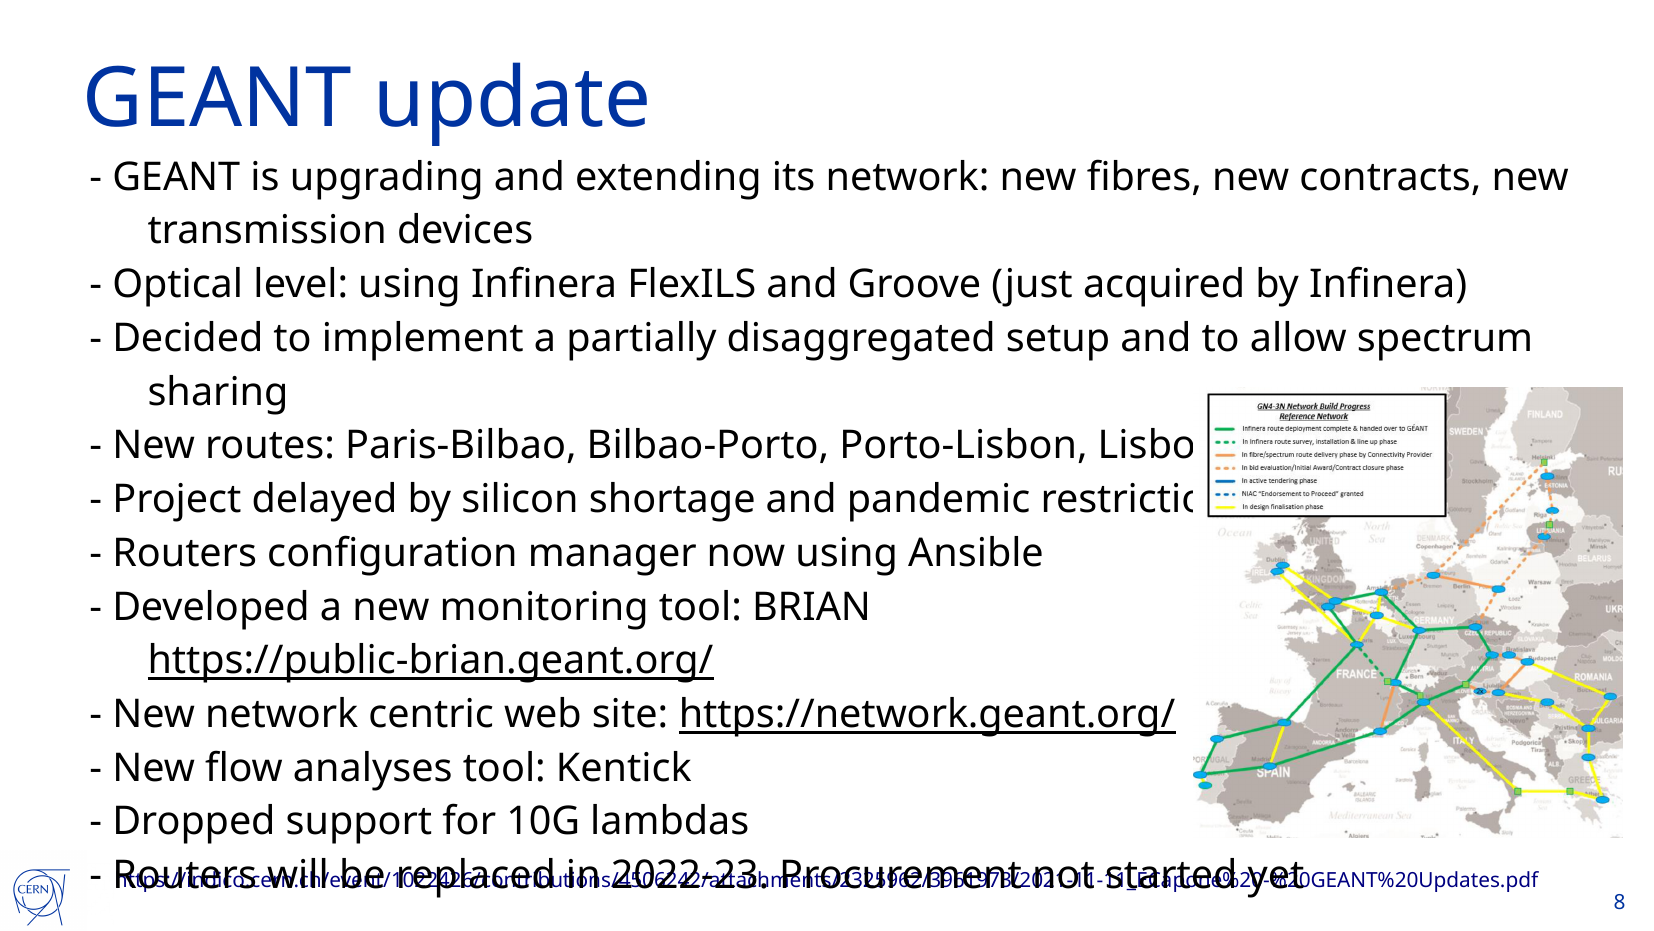

# GEANT update
- GEANT is upgrading and extending its network: new fibres, new contracts, new transmission devices
- Optical level: using Infinera FlexILS and Groove (just acquired by Infinera)
- Decided to implement a partially disaggregated setup and to allow spectrum sharing
- New routes: Paris-Bilbao, Bilbao-Porto, Porto-Lisbon, Lisbon-Madrid
- Project delayed by silicon shortage and pandemic restrictions
- Routers configuration manager now using Ansible
- Developed a new monitoring tool: BRIAN
https://public-brian.geant.org/
- New network centric web site: https://network.geant.org/
- New flow analyses tool: Kentick
- Dropped support for 10G lambdas
- Routers will be replaced in 2022-23. Procurement not started yet
https://indico.cern.ch/event/1022426/contributions/4506242/attachments/2325962/3961973/2021-11-11_ECapone%20-%20GEANT%20Updates.pdf
8